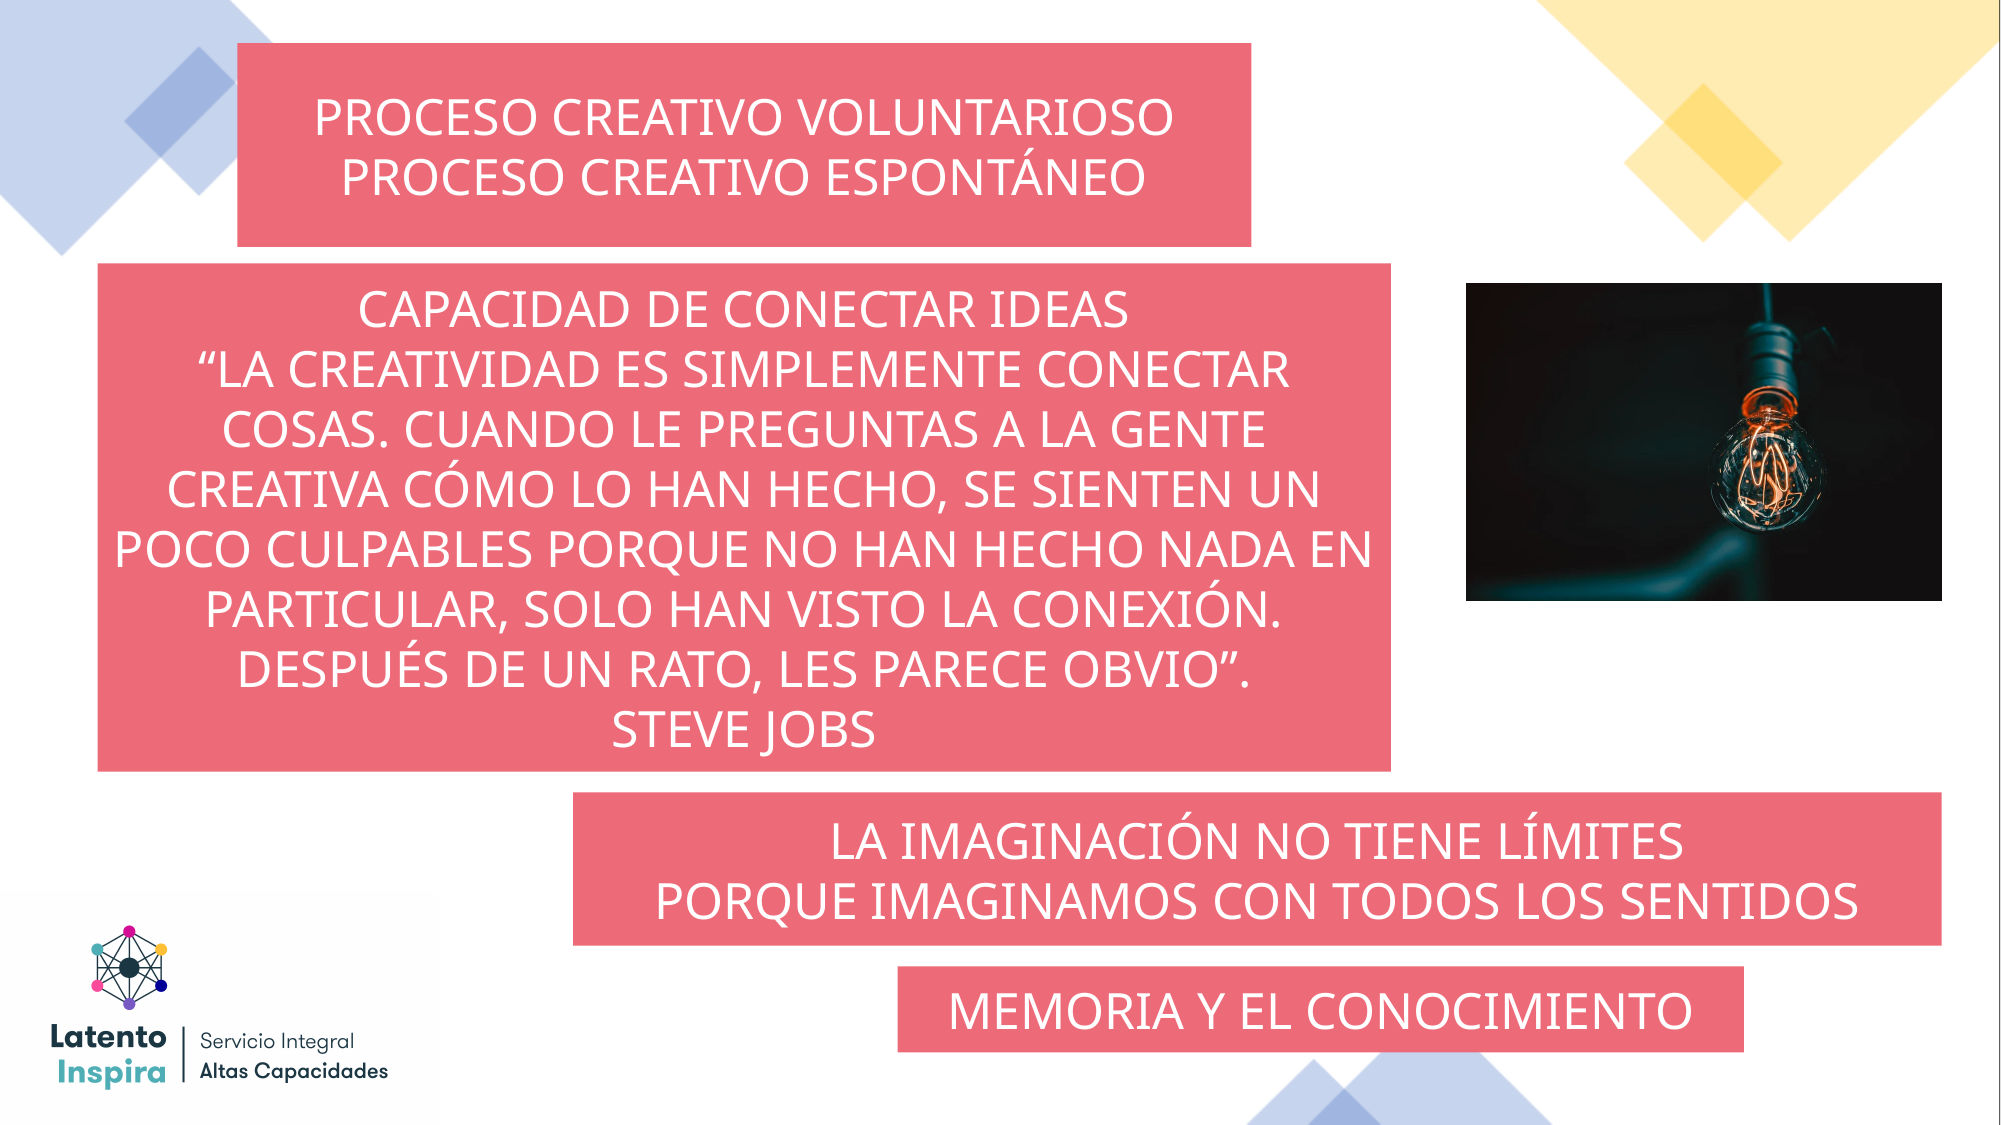

PROCESO CREATIVO VOLUNTARIOSO
PROCESO CREATIVO ESPONTÁNEO
CAPACIDAD DE CONECTAR IDEAS
“LA CREATIVIDAD ES SIMPLEMENTE CONECTAR COSAS. CUANDO LE PREGUNTAS A LA GENTE CREATIVA CÓMO LO HAN HECHO, SE SIENTEN UN POCO CULPABLES PORQUE NO HAN HECHO NADA EN PARTICULAR, SOLO HAN VISTO LA CONEXIÓN.
DESPUÉS DE UN RATO, LES PARECE OBVIO”.
STEVE JOBS
LA IMAGINACIÓN NO TIENE LÍMITES
PORQUE IMAGINAMOS CON TODOS LOS SENTIDOS
MEMORIA Y EL CONOCIMIENTO